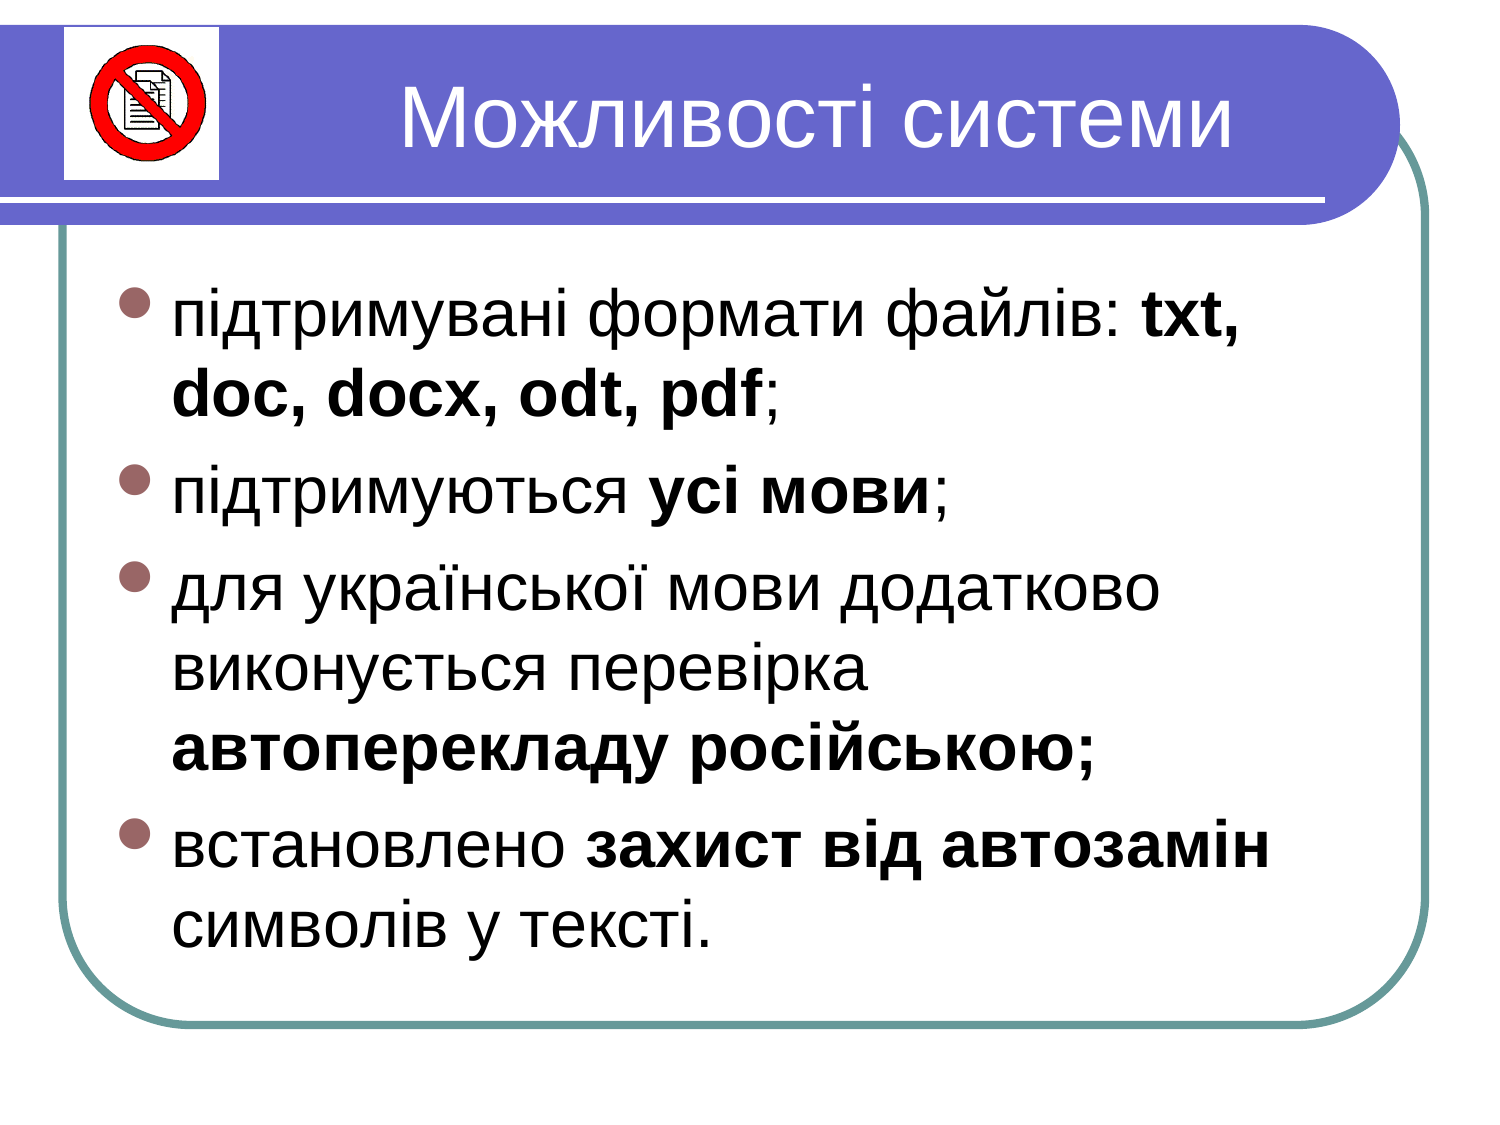

# Можливості системи
підтримувані формати файлів: txt, doc, docx, odt, pdf;
підтримуються усі мови;
для української мови додатково виконується перевірка автоперекладу російською;
встановлено захист від автозамін символів у тексті.